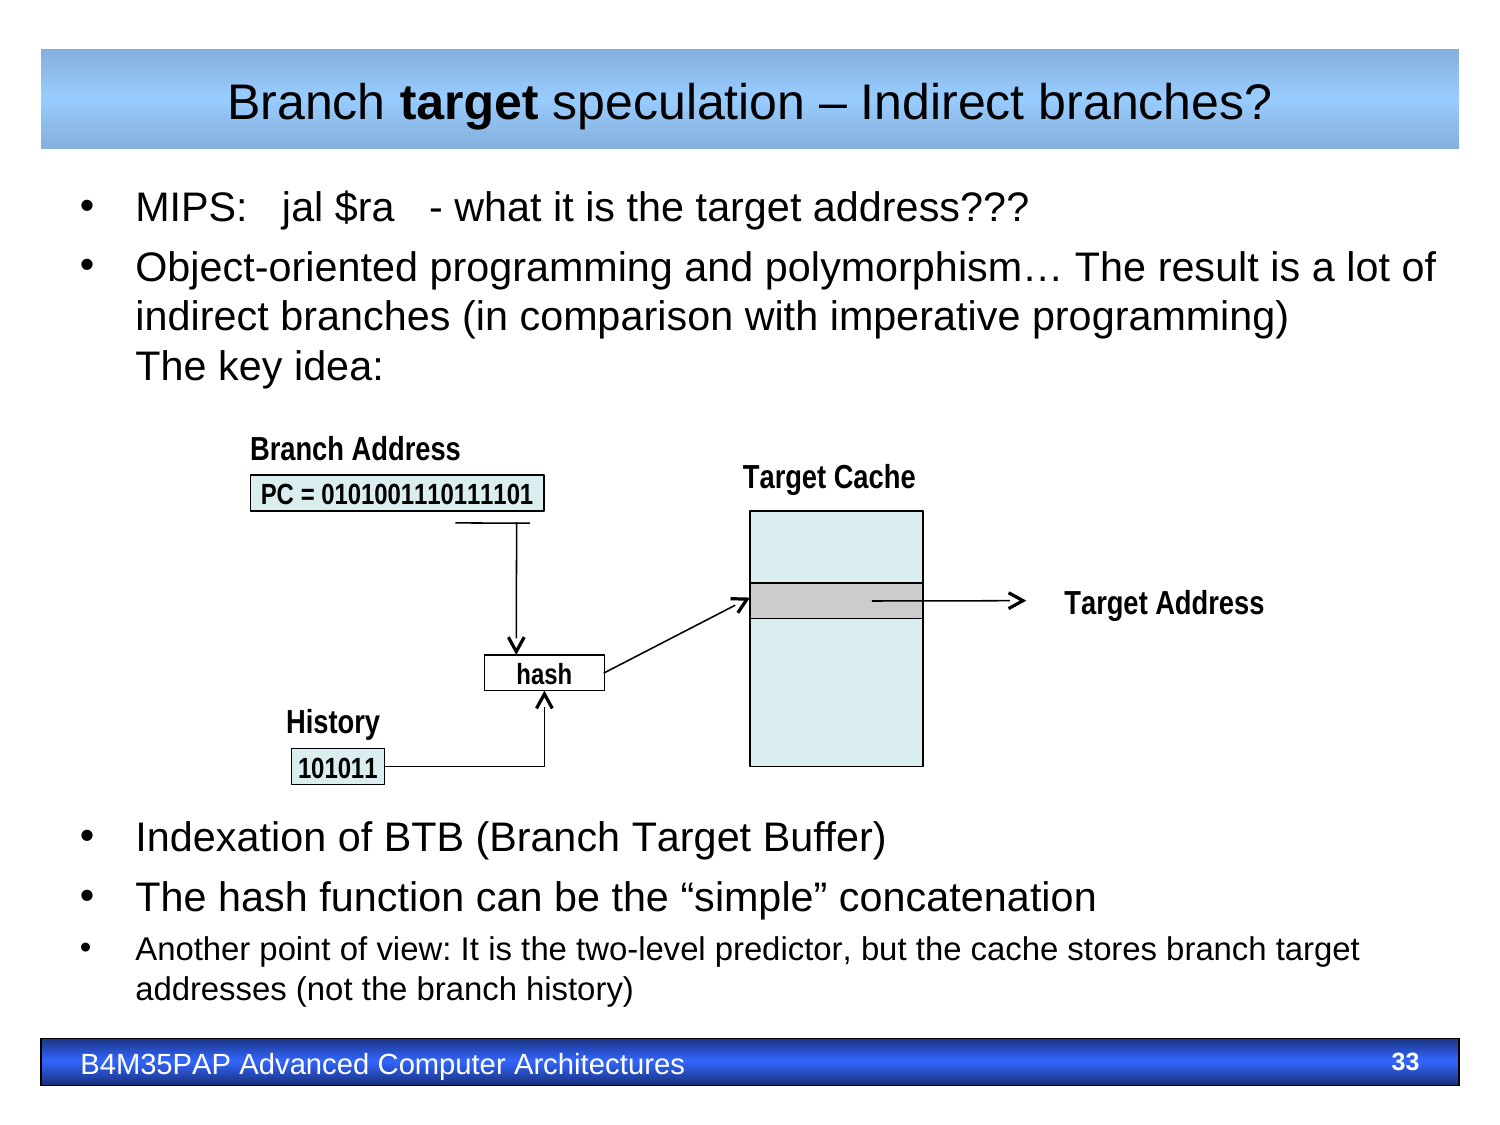

# Branch target speculation – Indirect branches?
MIPS:   jal $ra - what it is the target address???
Object-oriented programming and polymorphism… The result is a lot of indirect branches (in comparison with imperative programming)
The key idea:
Indexation of BTB (Branch Target Buffer)
The hash function can be the “simple” concatenation
Another point of view: It is the two-level predictor, but the cache stores branch target addresses (not the branch history)
Branch Address
Target Cache
PC = 0101001110111101
Target Address
hash
History
101011